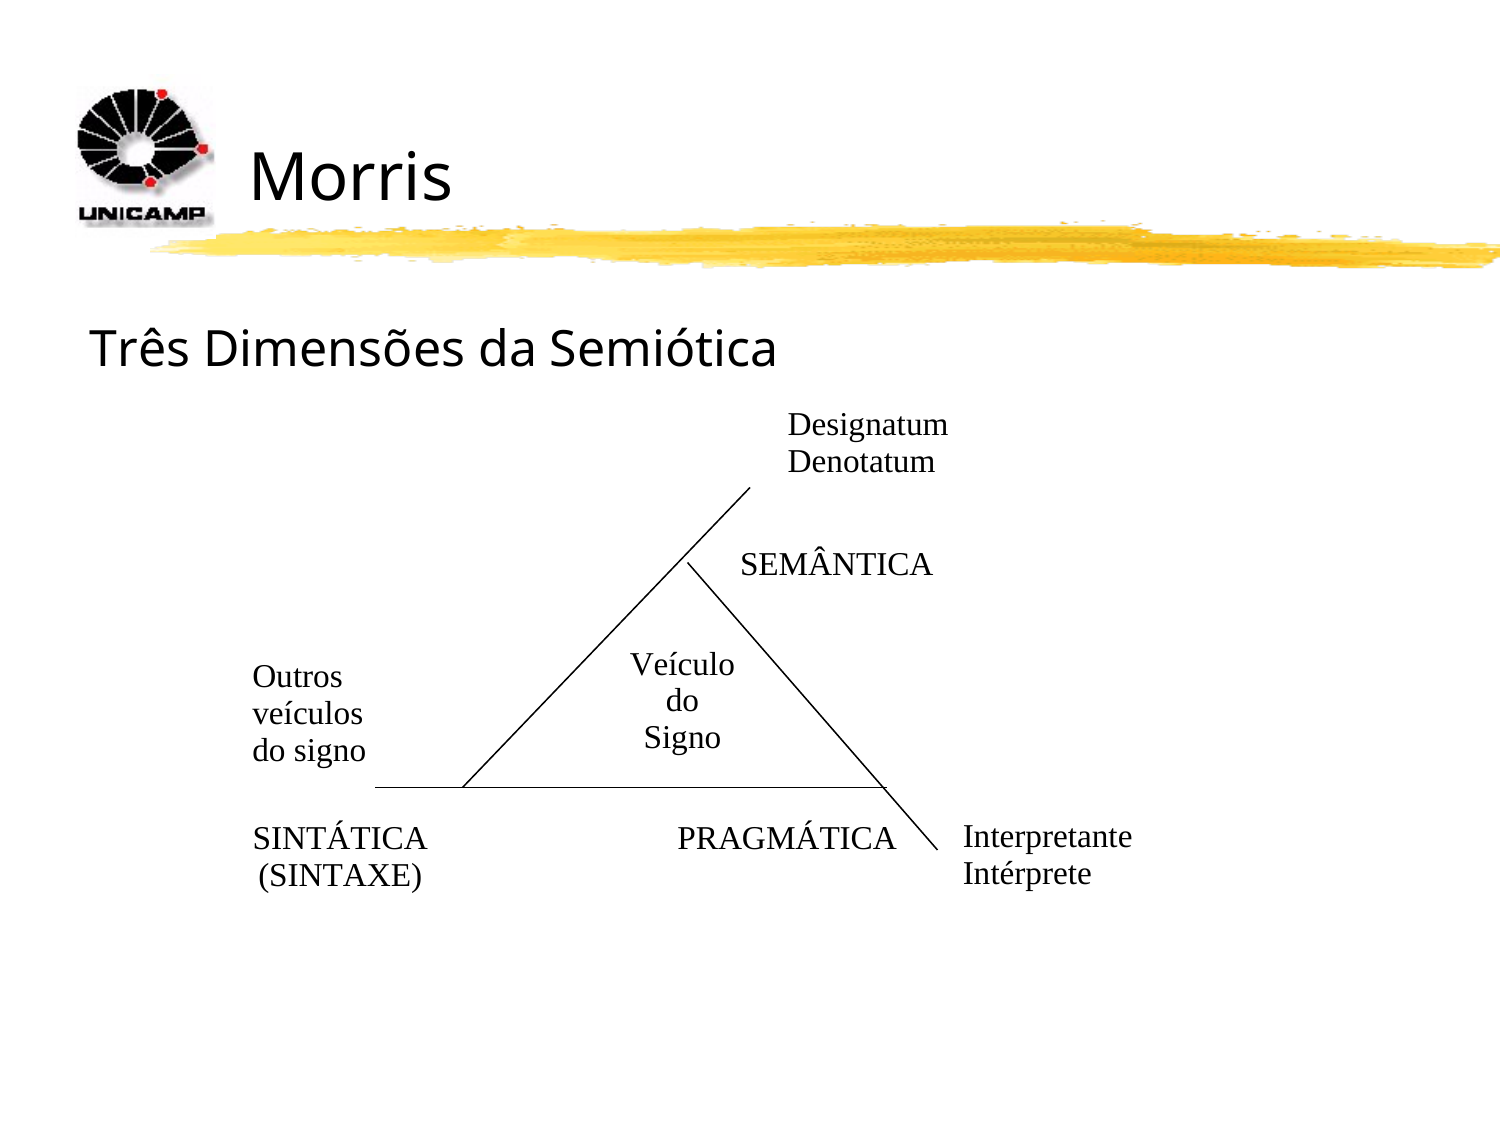

# Morris
Três Dimensões da Semiótica
Designatum
Denotatum
SEMÂNTICA
Veículo do Signo
Outros veículos do signo
Interpretante
Intérprete
SINTÁTICA
(SINTAXE)
PRAGMÁTICA